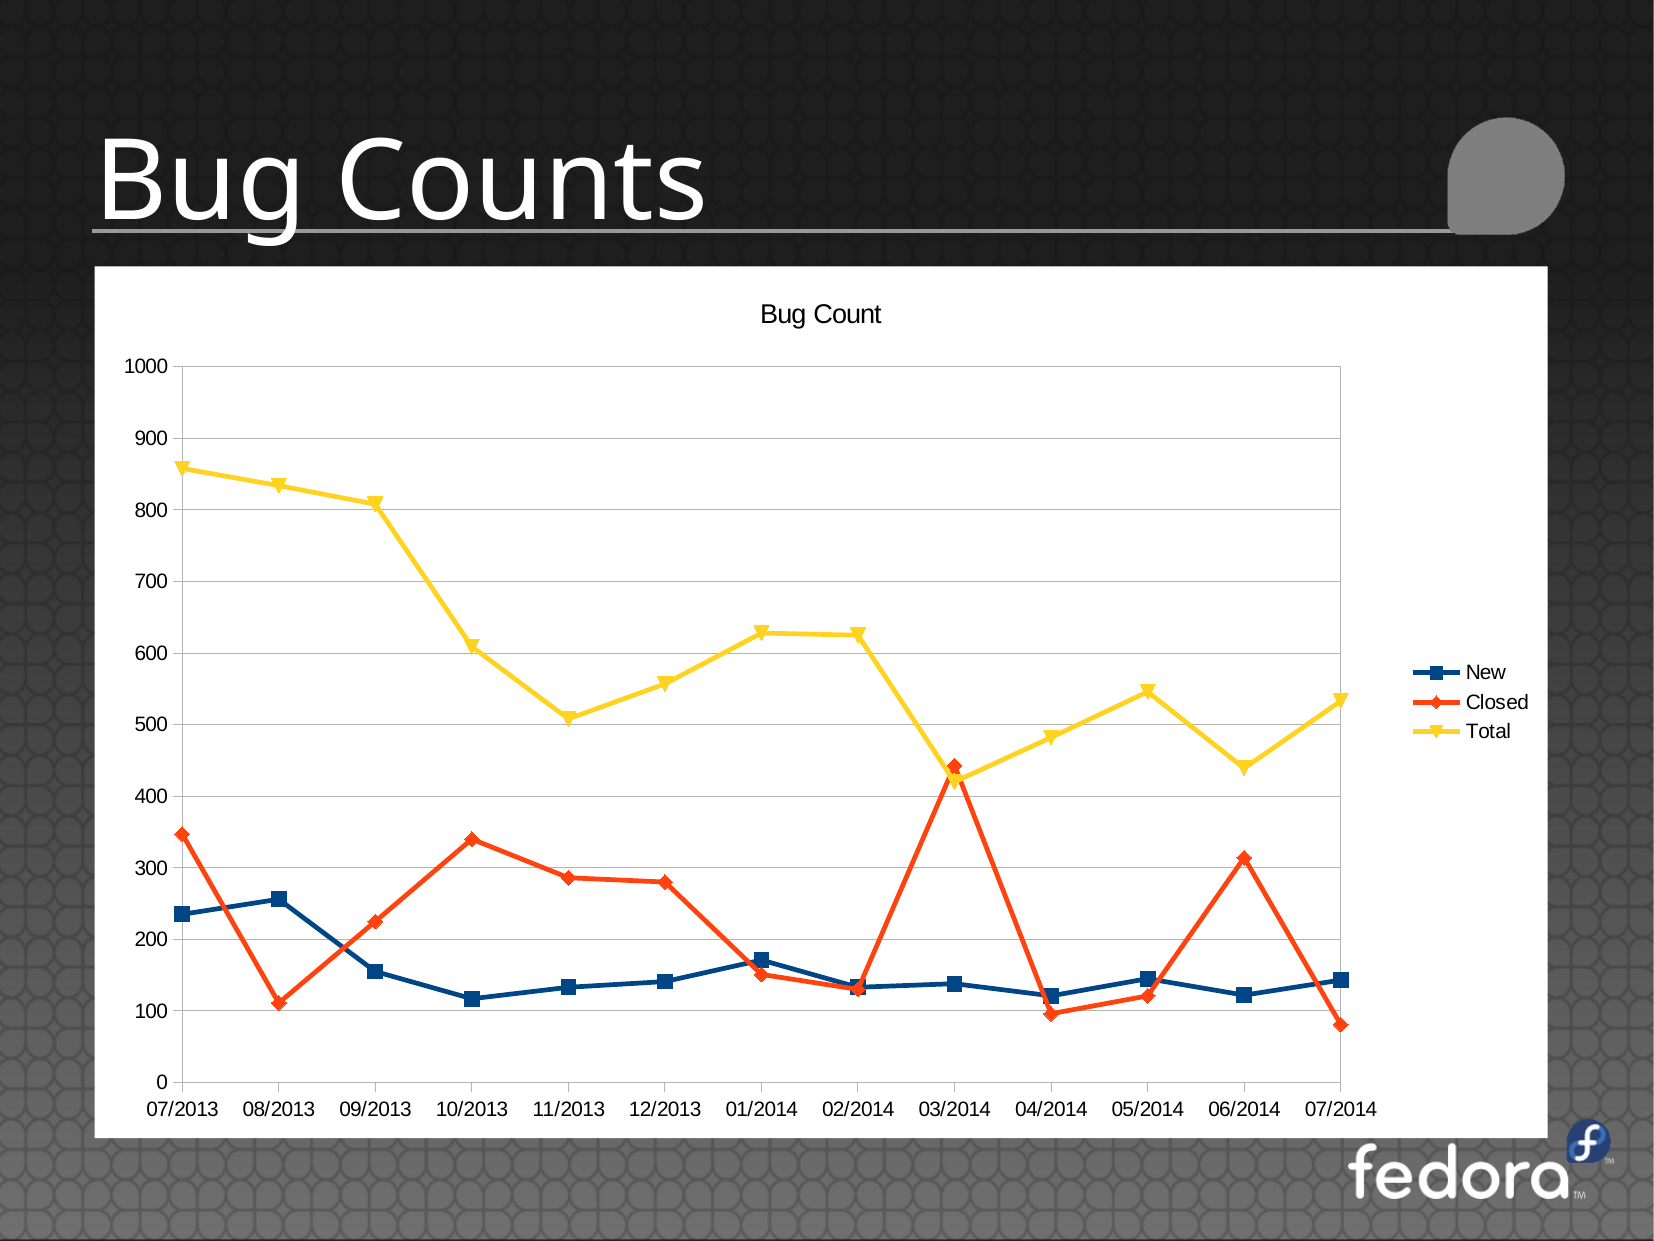

# Bug Counts
### Chart: Bug Count
| Category | New | Closed | Total |
|---|---|---|---|
| 07/2013 | 235.0 | 347.0 | 858.0 |
| 08/2013 | 256.0 | 111.0 | 834.0 |
| 09/2013 | 155.0 | 225.0 | 808.0 |
| 10/2013 | 117.0 | 340.0 | 609.0 |
| 11/2013 | 133.0 | 286.0 | 508.0 |
| 12/2013 | 141.0 | 280.0 | 557.0 |
| 01/2014 | 171.0 | 151.0 | 628.0 |
| 02/2014 | 133.0 | 130.0 | 625.0 |
| 03/2014 | 138.0 | 443.0 | 420.0 |
| 04/2014 | 121.0 | 96.0 | 482.0 |
| 05/2014 | 145.0 | 121.0 | 546.0 |
| 06/2014 | 122.0 | 314.0 | 439.0 |
| 07/2014 | 143.0 | 81.0 | 533.0 |